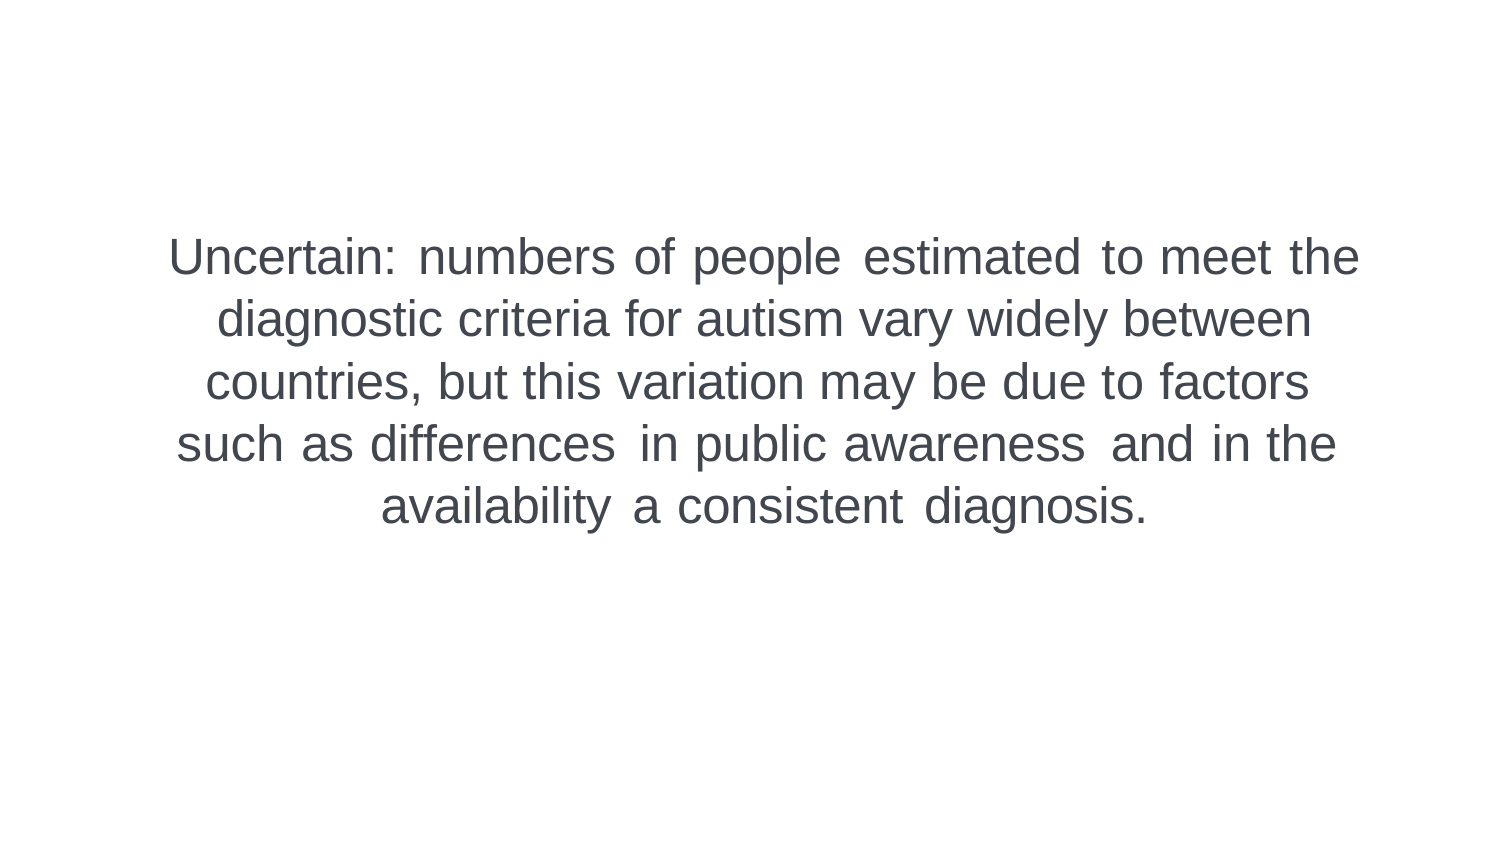

# Uncertain: numbers of people estimated to meet the diagnostic criteria for autism vary widely between countries, but this variation may be due to factors such as differences	in public awareness	and in the availability a consistent diagnosis.